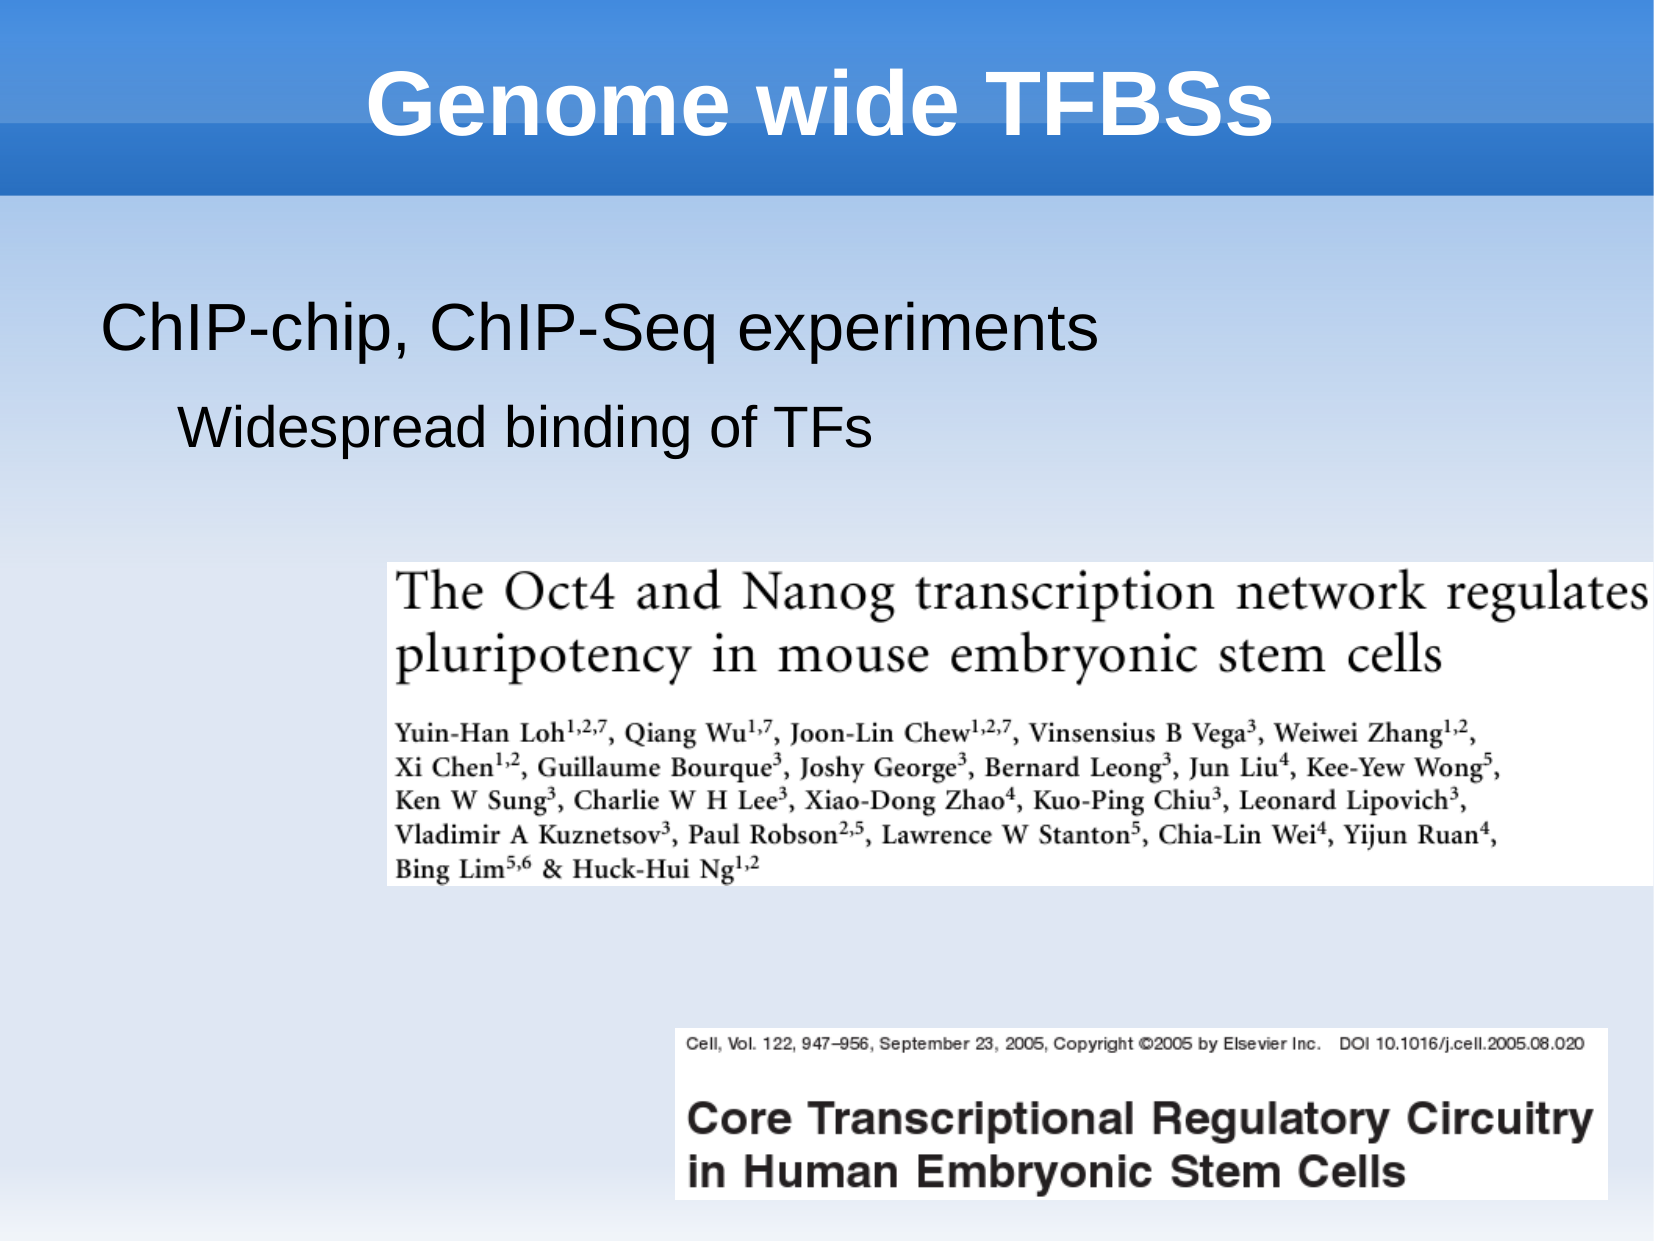

# Genome wide TFBSs
ChIP-chip, ChIP-Seq experiments
Widespread binding of TFs